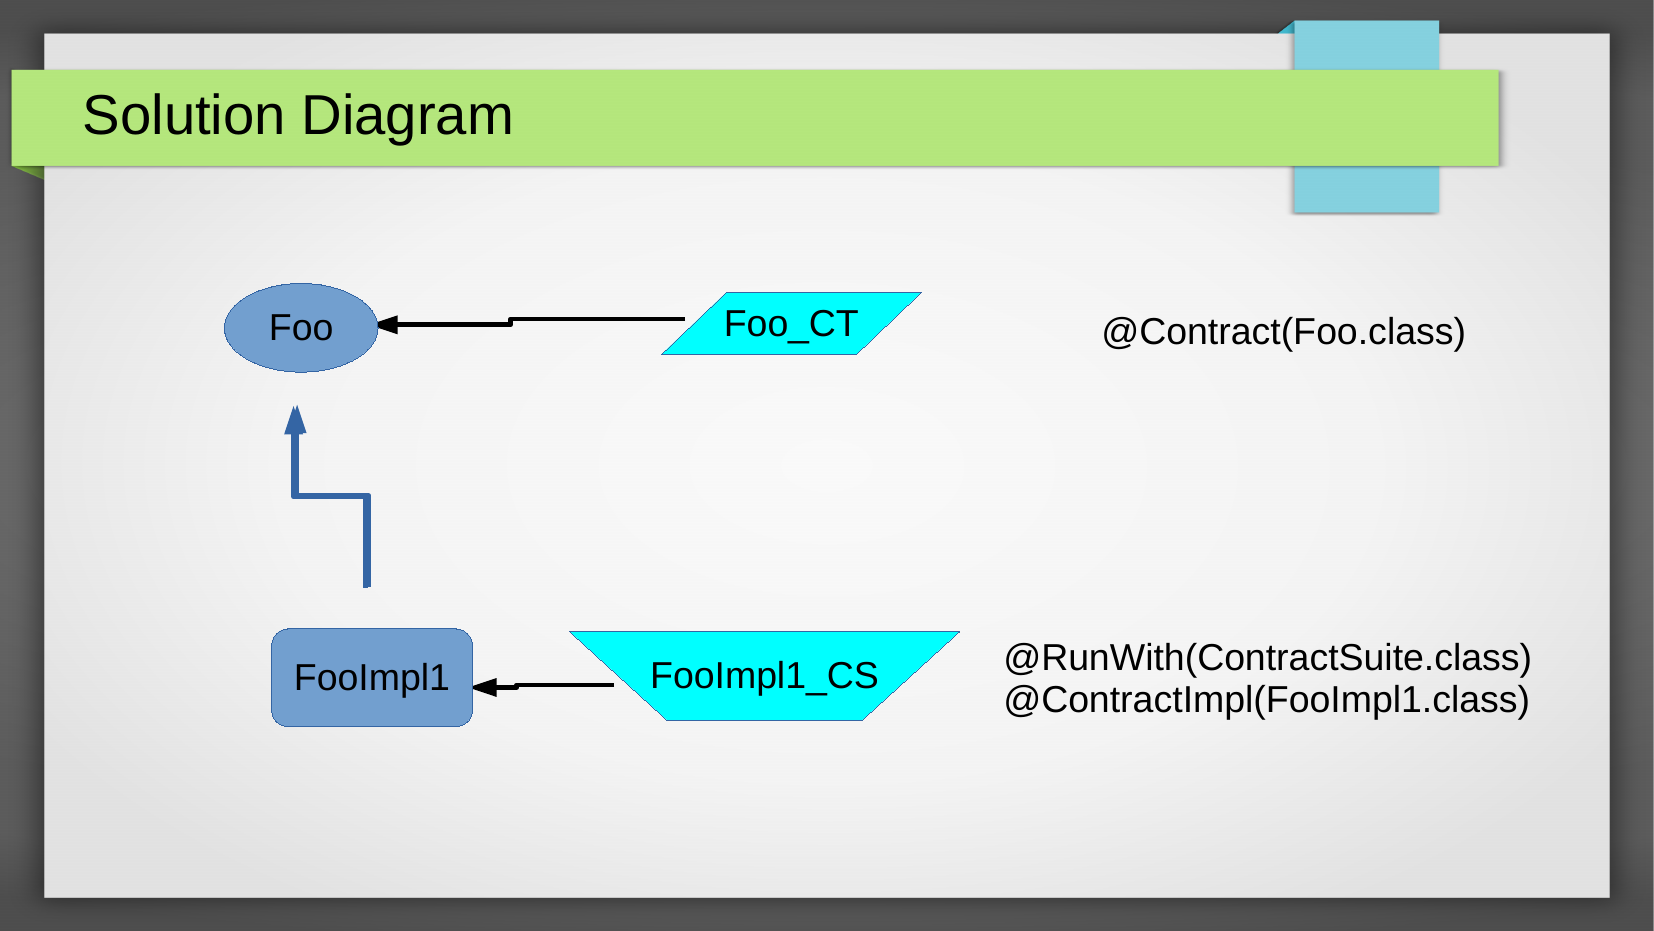

# Solution Diagram
Foo
Foo_CT
@Contract(Foo.class)
FooImpl1
@RunWith(ContractSuite.class)
@ContractImpl(FooImpl1.class)
FooImpl1_CS